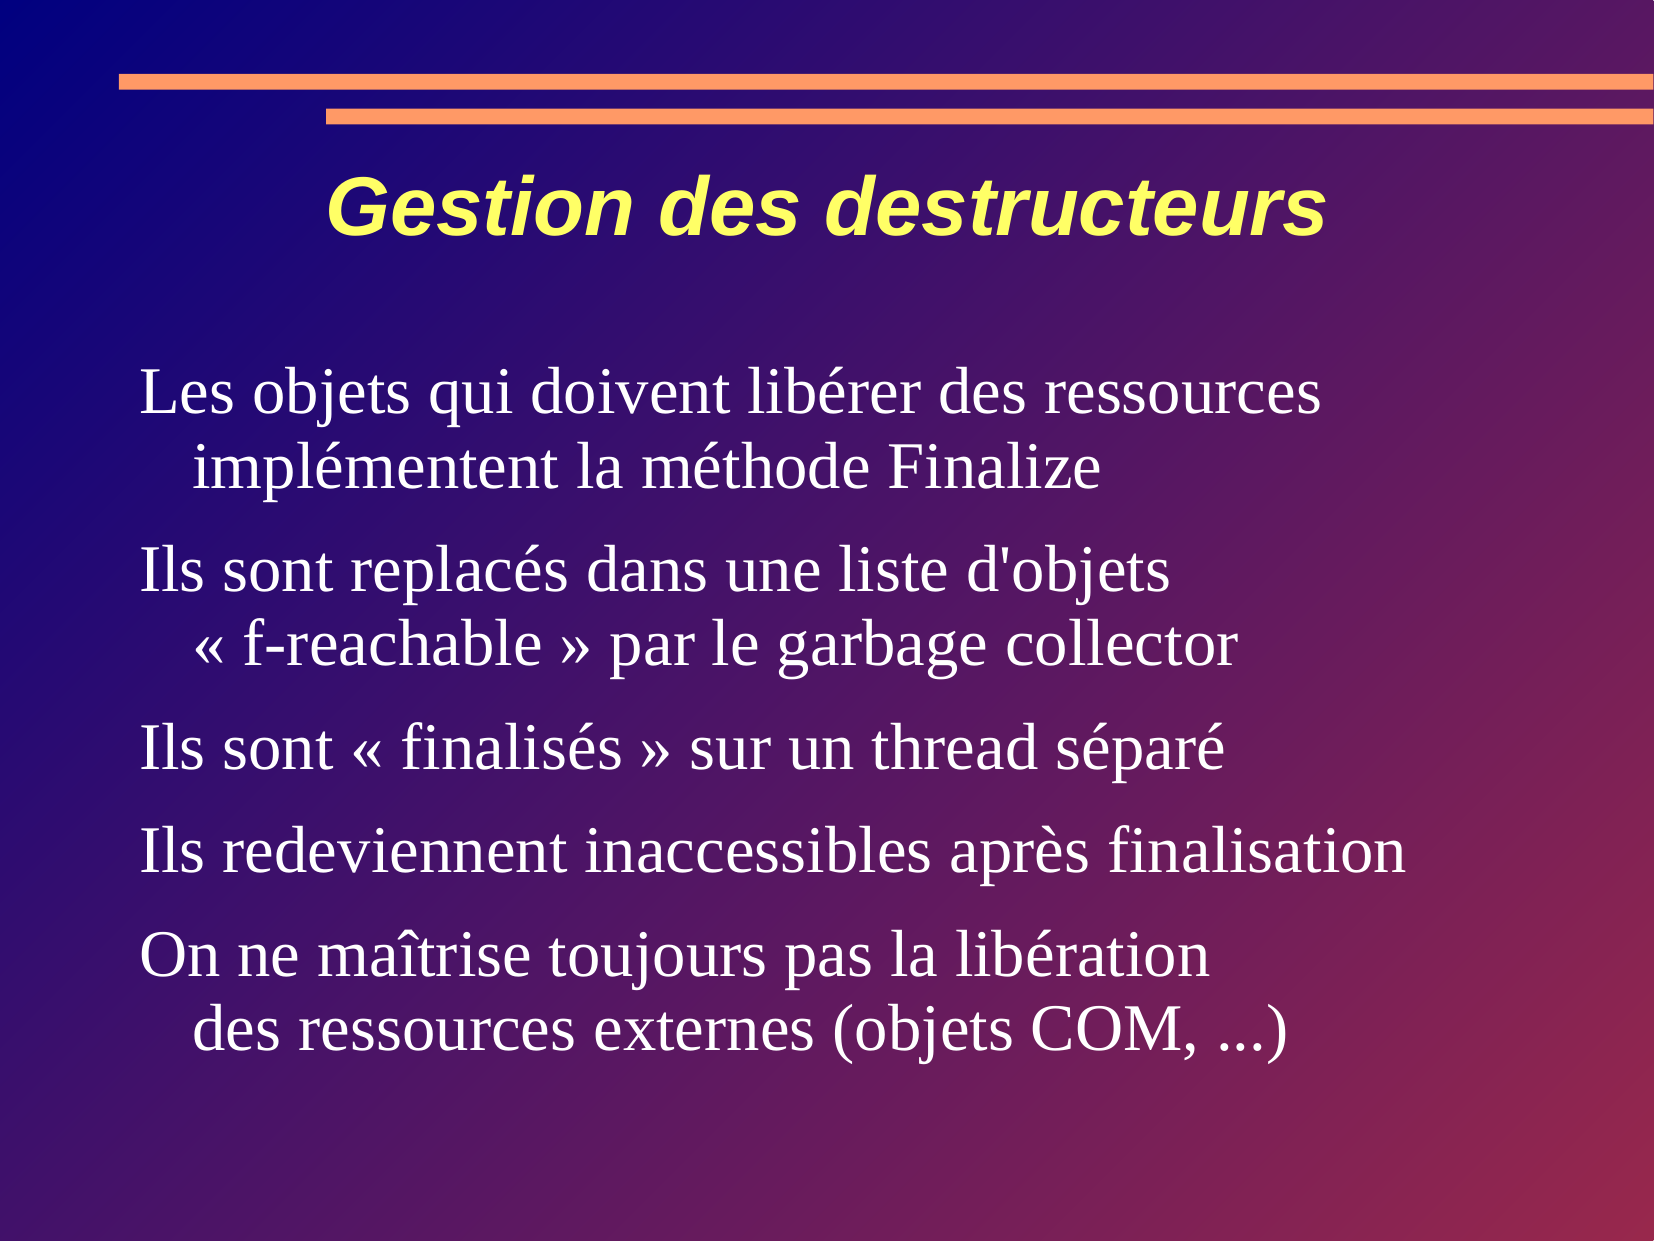

# Gestion des destructeurs
Les objets qui doivent libérer des ressources implémentent la méthode Finalize
Ils sont replacés dans une liste d'objets
« f-reachable » par le garbage collector
Ils sont « finalisés » sur un thread séparé
Ils redeviennent inaccessibles après finalisation
On ne maîtrise toujours pas la libération
des ressources externes (objets COM, ...)